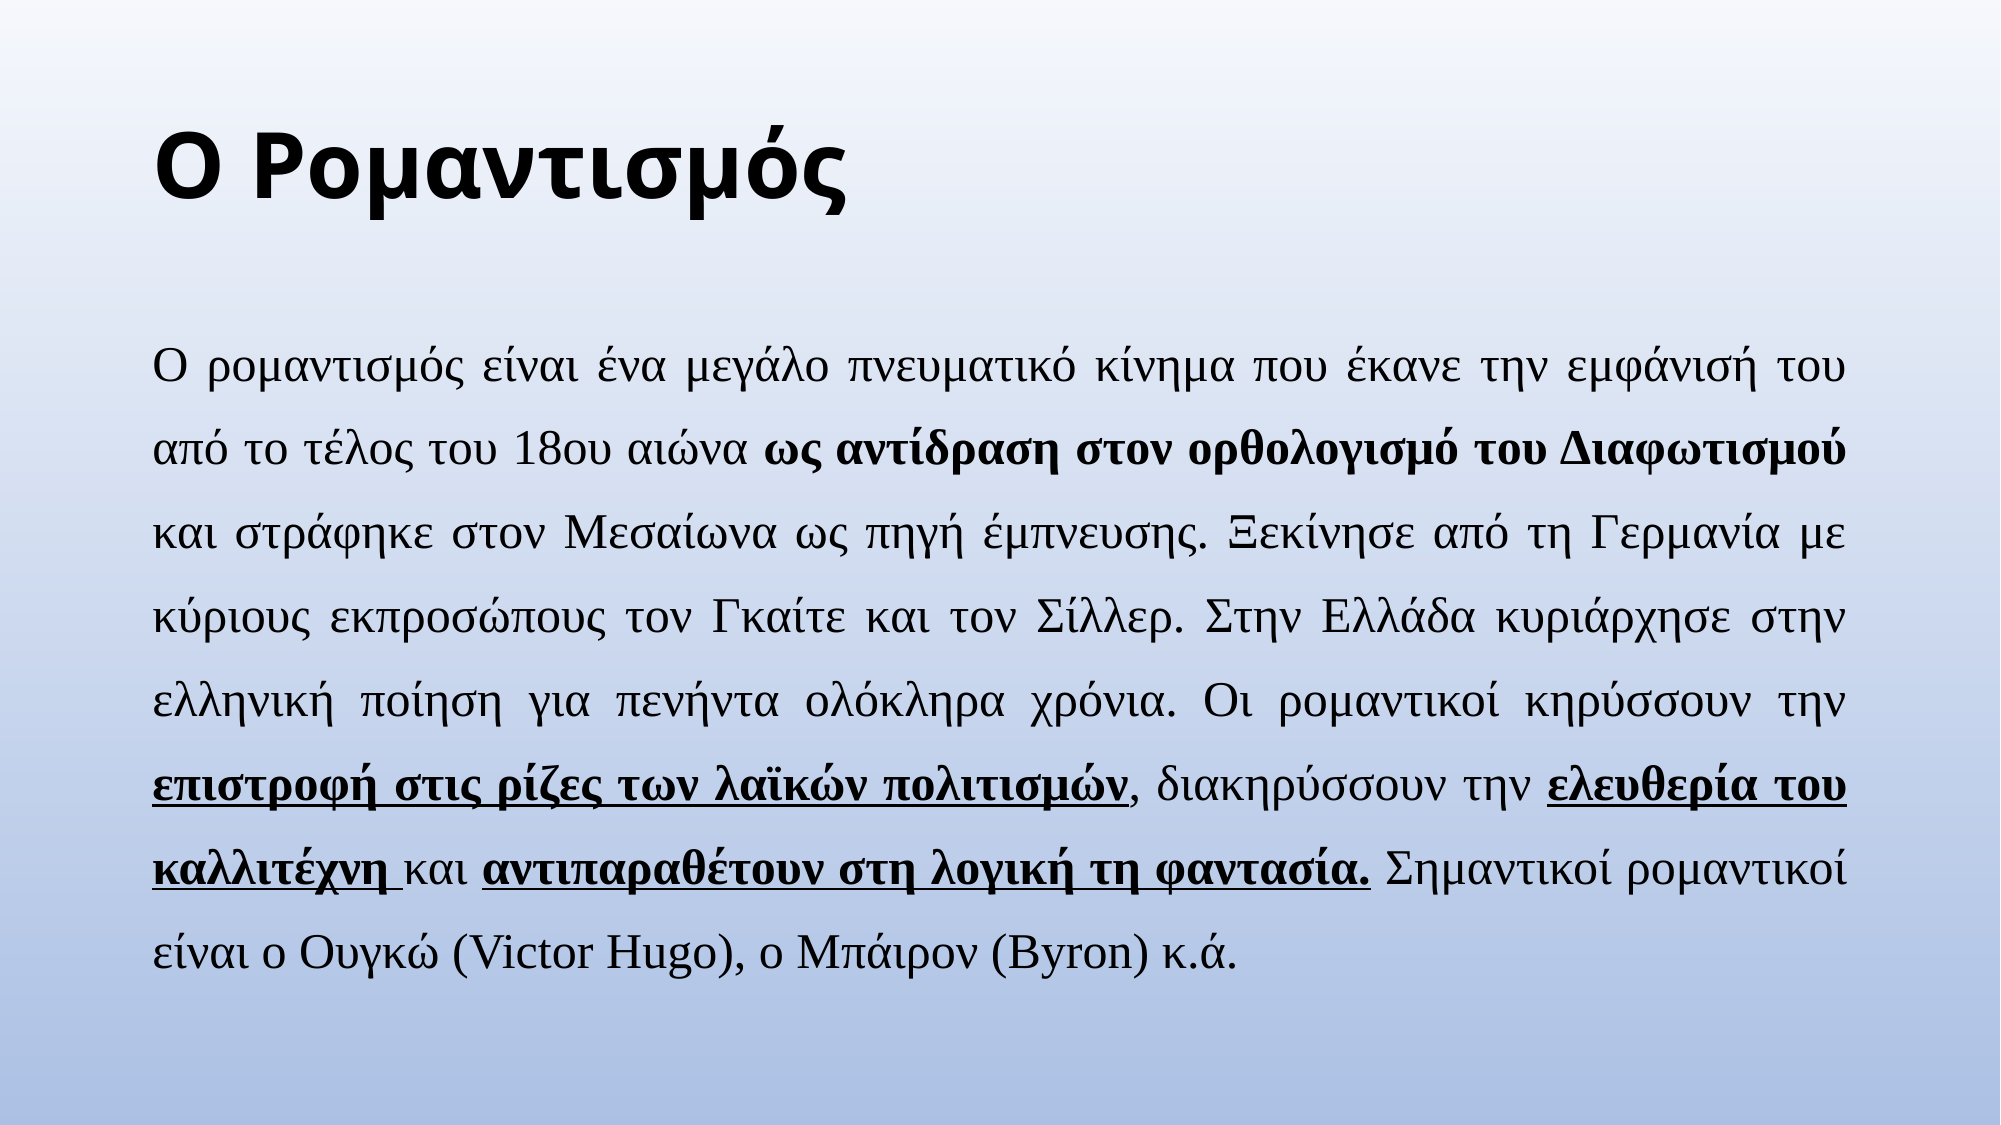

# Ο Ρομαντισμός
Ο ρομαντισμός είναι ένα μεγάλο πνευματικό κίνημα που έκανε την εμφάνισή του από το τέλος του 18ου αιώνα ως αντίδραση στον ορθολογισμό του Διαφωτισμού και στράφηκε στον Μεσαίωνα ως πηγή έμπνευσης. Ξεκίνησε από τη Γερμανία με κύριους εκπροσώπους τον Γκαίτε και τον Σίλλερ. Στην Ελλάδα κυριάρχησε στην ελληνική ποίηση για πενήντα ολόκληρα χρόνια. Οι ρομαντικοί κηρύσσουν την επιστροφή στις ρίζες των λαϊκών πολιτισμών, διακηρύσσουν την ελευθερία του καλλιτέχνη και αντιπαραθέτουν στη λογική τη φαντασία. Σημαντικοί ρομαντικοί είναι ο Ουγκώ (Victor Hugo), ο Μπάιρον (Byron) κ.ά.